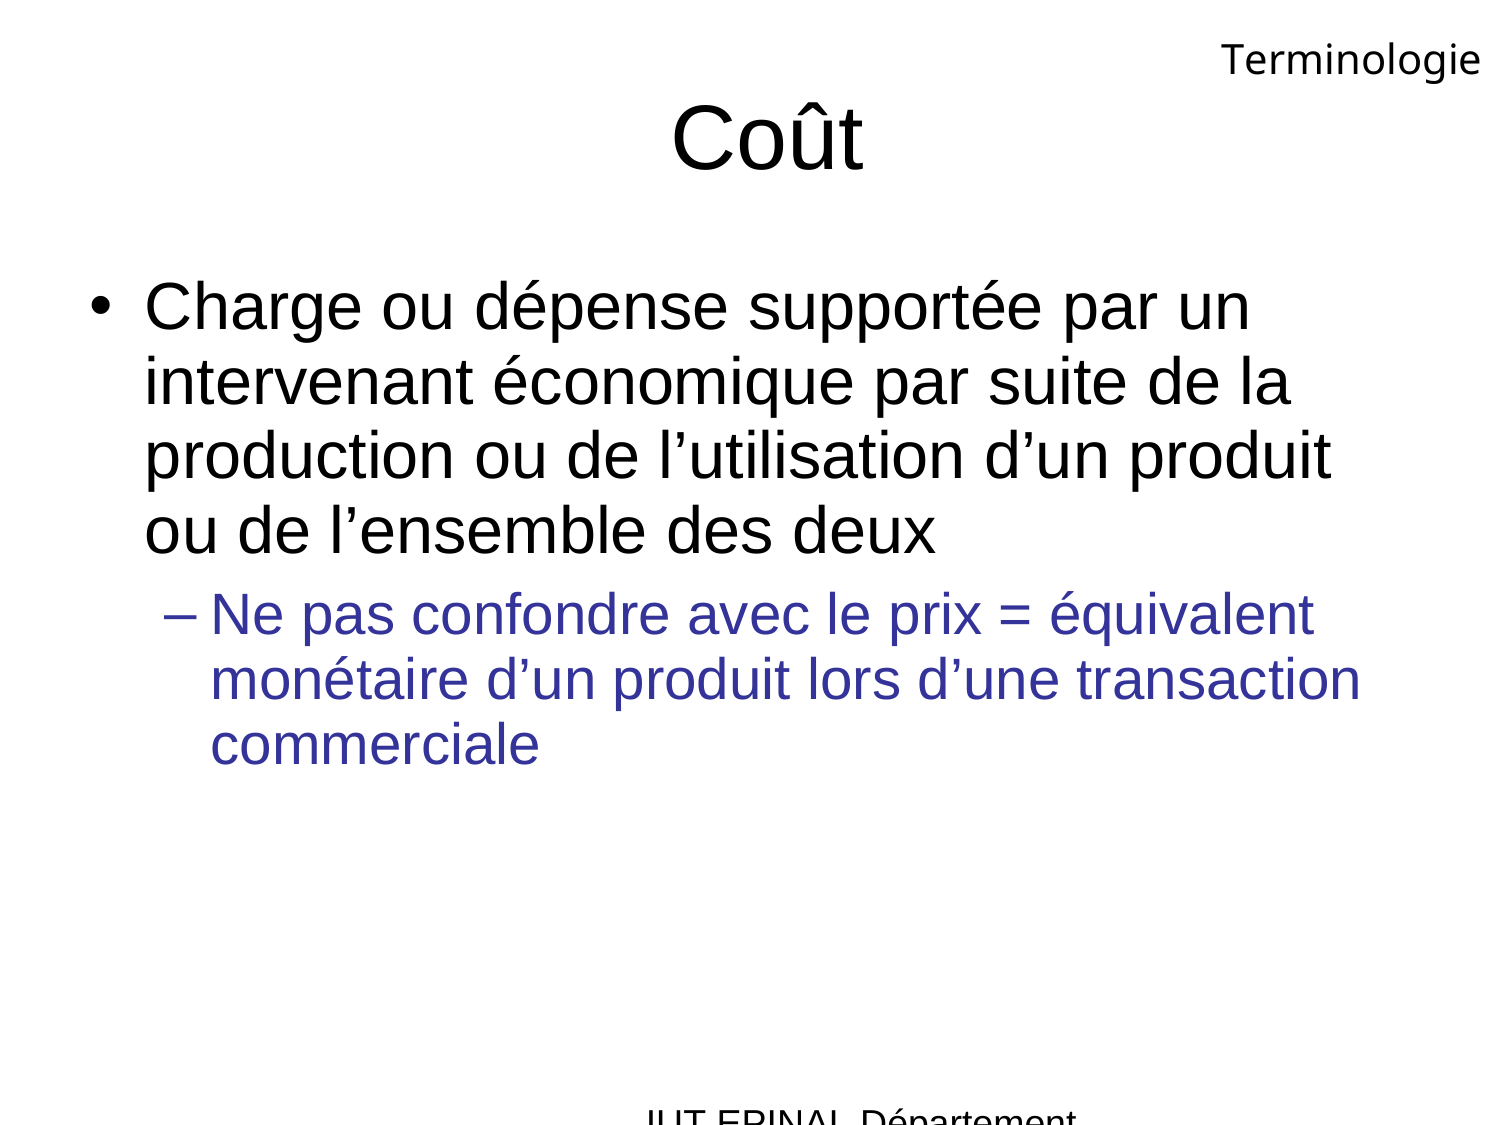

Terminologie
# Coût
Charge ou dépense supportée par un intervenant économique par suite de la production ou de l’utilisation d’un produit ou de l’ensemble des deux
Ne pas confondre avec le prix = équivalent monétaire d’un produit lors d’une transaction commerciale